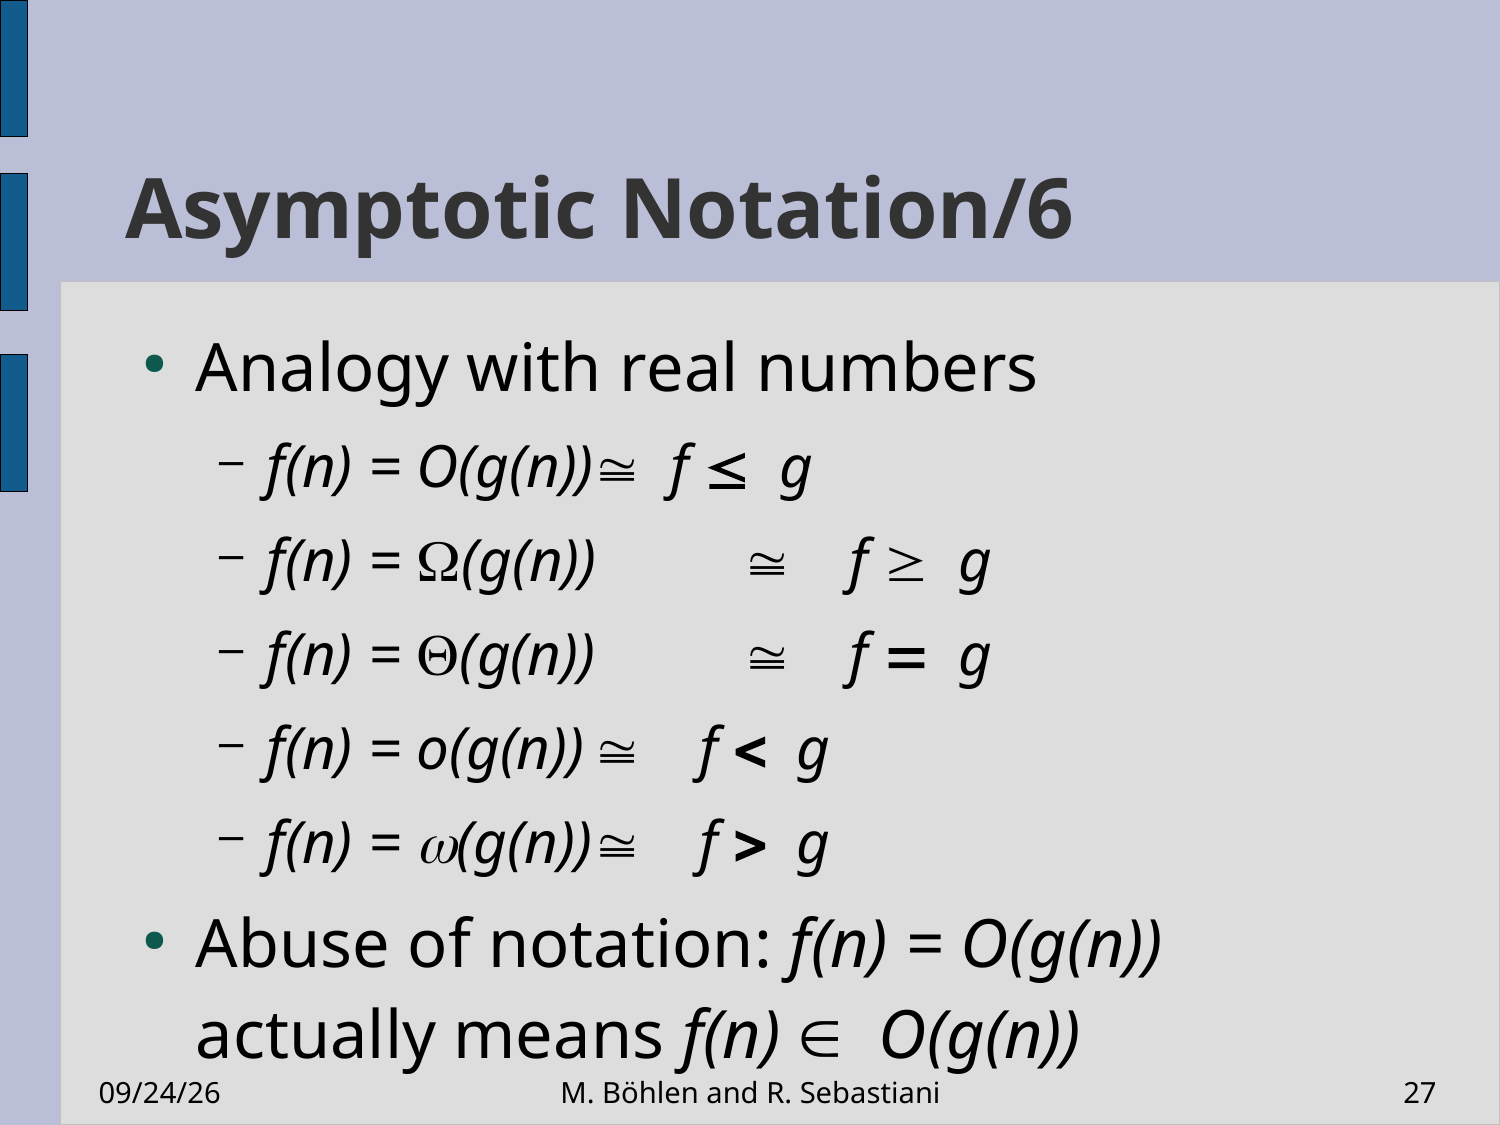

# Asymptotic Notation/6
Analogy with real numbers
f(n) = O(g(n))	 f g
f(n) = (g(n))	 f g
f(n) = (g(n))	 f g
f(n) = o(g(n))	 f g
f(n) = (g(n))	 f g
Abuse of notation: f(n) = O(g(n)) actually means f(n) O(g(n))
M. Böhlen and R. Sebastiani
27